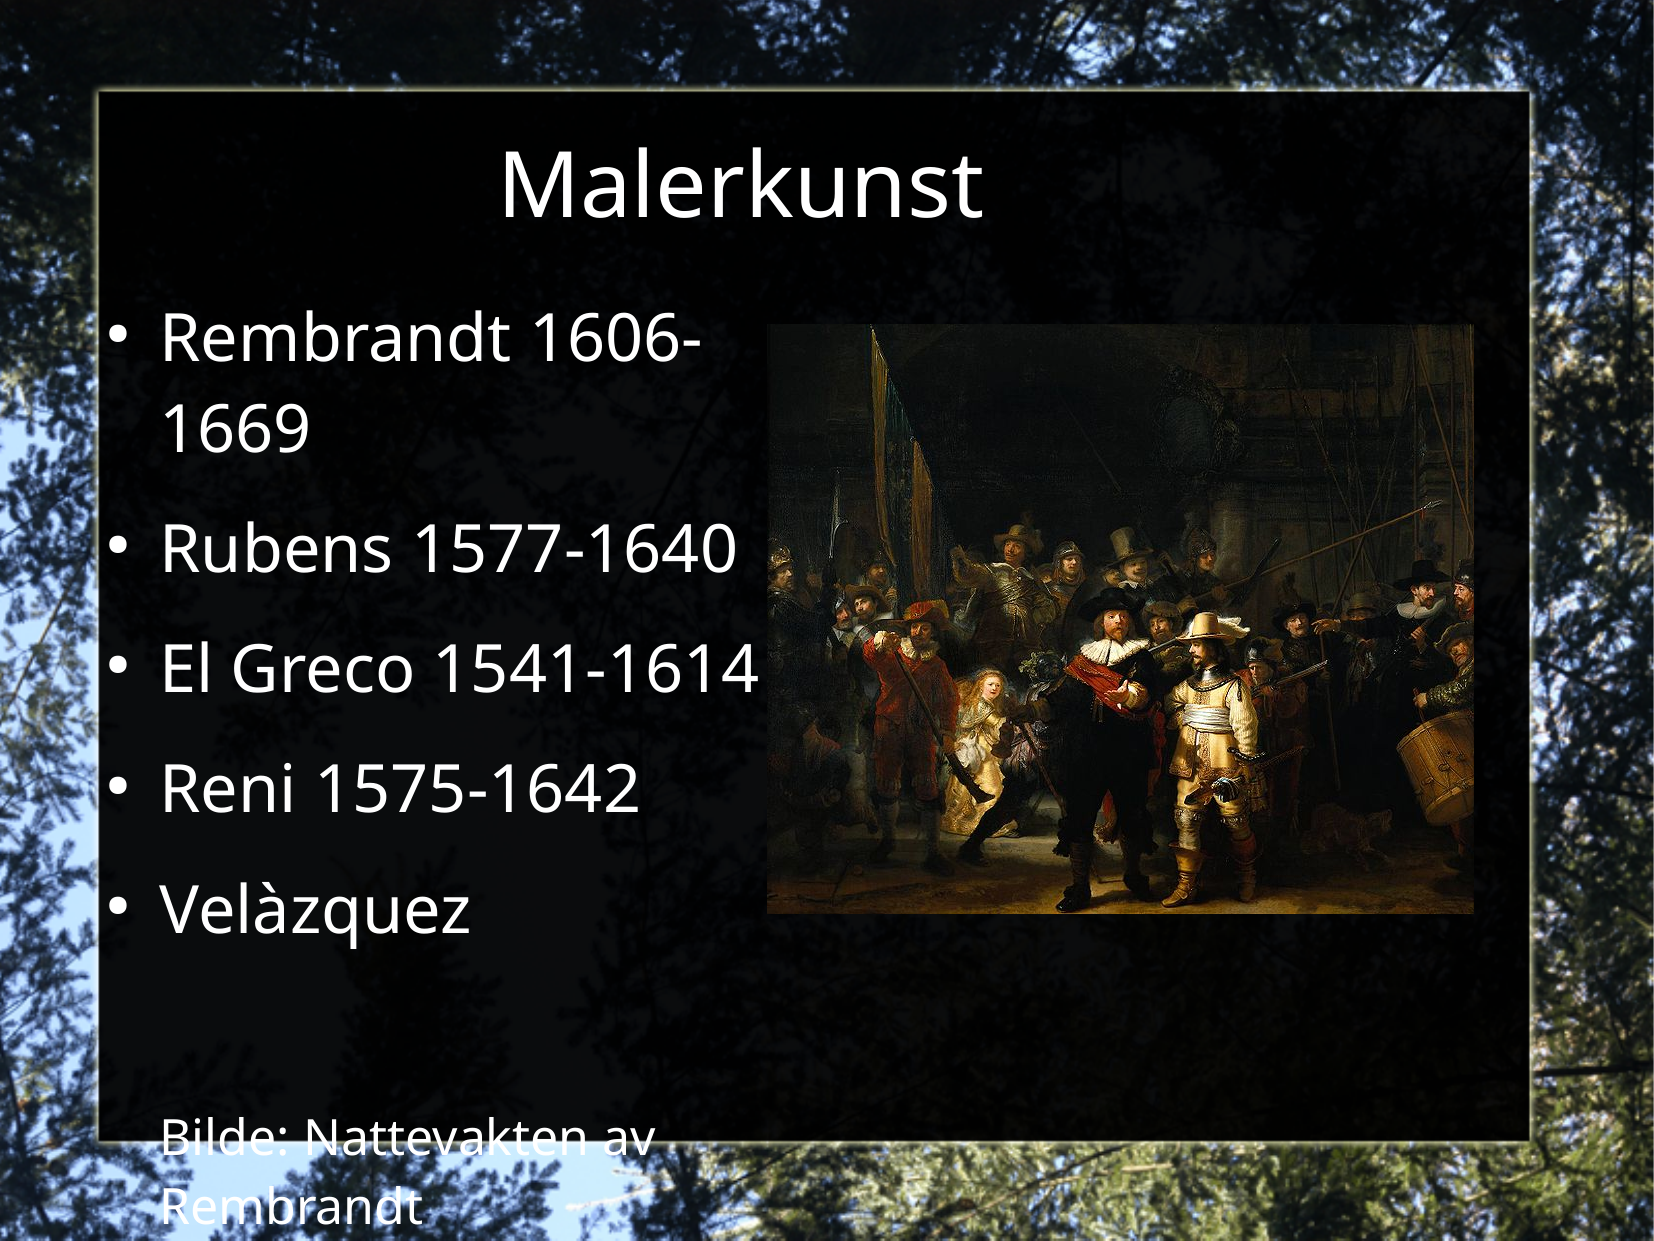

# Malerkunst
Rembrandt 1606-1669
Rubens 1577-1640
El Greco 1541-1614
Reni 1575-1642
Velàzquez
Bilde: Nattevakten av Rembrandt